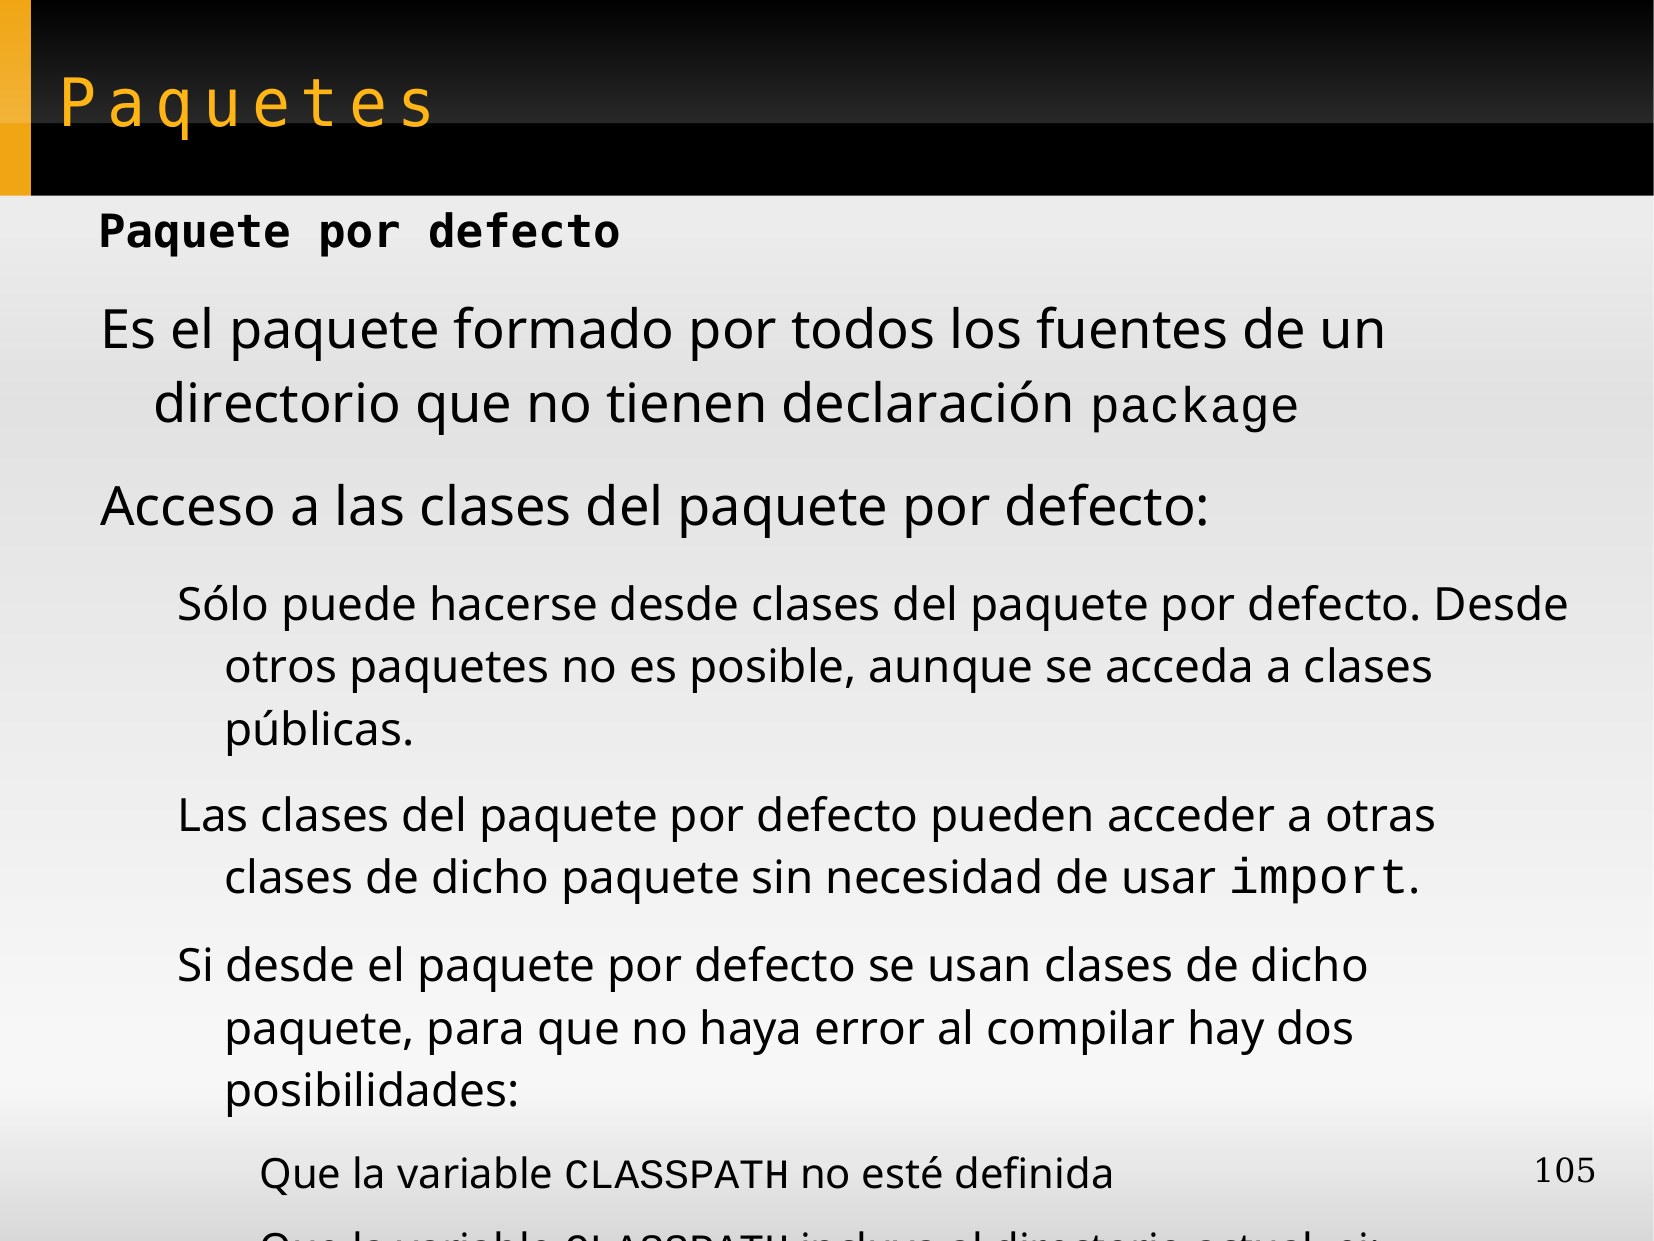

# Paquetes
Paquete por defecto
Es el paquete formado por todos los fuentes de un directorio que no tienen declaración package
Acceso a las clases del paquete por defecto:
Sólo puede hacerse desde clases del paquete por defecto. Desde otros paquetes no es posible, aunque se acceda a clases públicas.
Las clases del paquete por defecto pueden acceder a otras clases de dicho paquete sin necesidad de usar import.
Si desde el paquete por defecto se usan clases de dicho paquete, para que no haya error al compilar hay dos posibilidades:
Que la variable CLASSPATH no esté definida
Que la variable CLASSPATH incluya al directorio actual, ej:
export CLASSPATH=.:/home/luz:/usr/local/java
Su uso es para aplicaciones pequeñas.
105